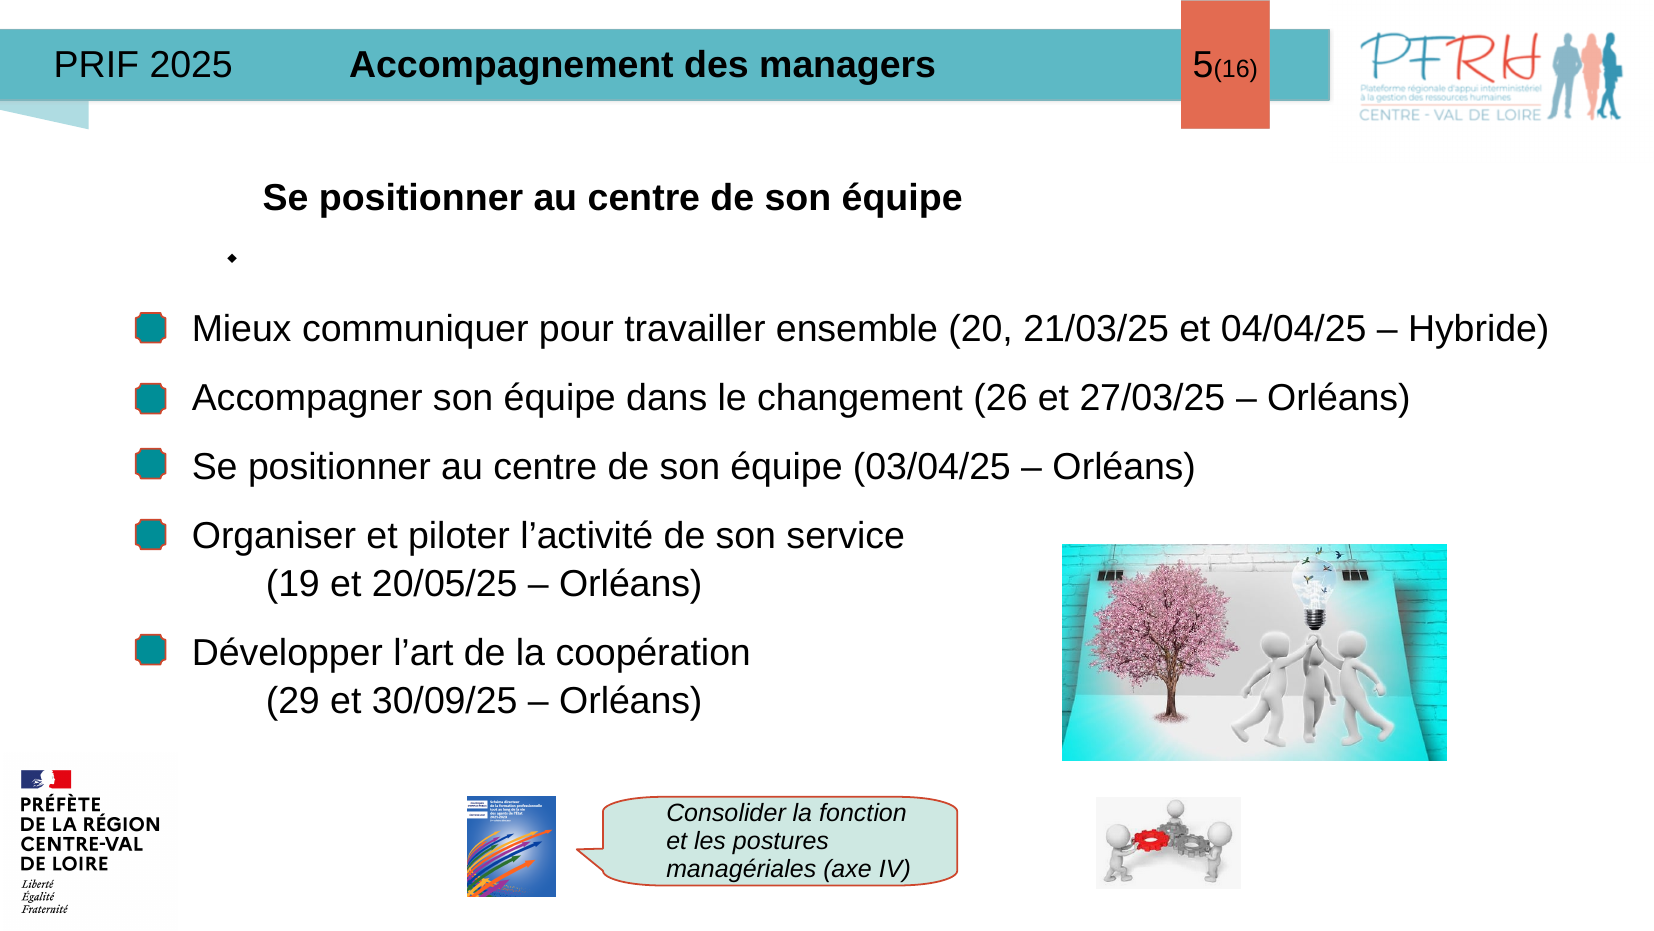

5(16)
PRIF 2025		Accompagnement des managers
Se positionner au centre de son équipe
Mieux communiquer pour travailler ensemble (20, 21/03/25 et 04/04/25 – Hybride)
Accompagner son équipe dans le changement (26 et 27/03/25 – Orléans)
Se positionner au centre de son équipe (03/04/25 – Orléans)
Organiser et piloter l’activité de son service
	(19 et 20/05/25 – Orléans)
Développer l’art de la coopération
	(29 et 30/09/25 – Orléans)
et
Consolider la fonction et les postures managériales (axe IV)